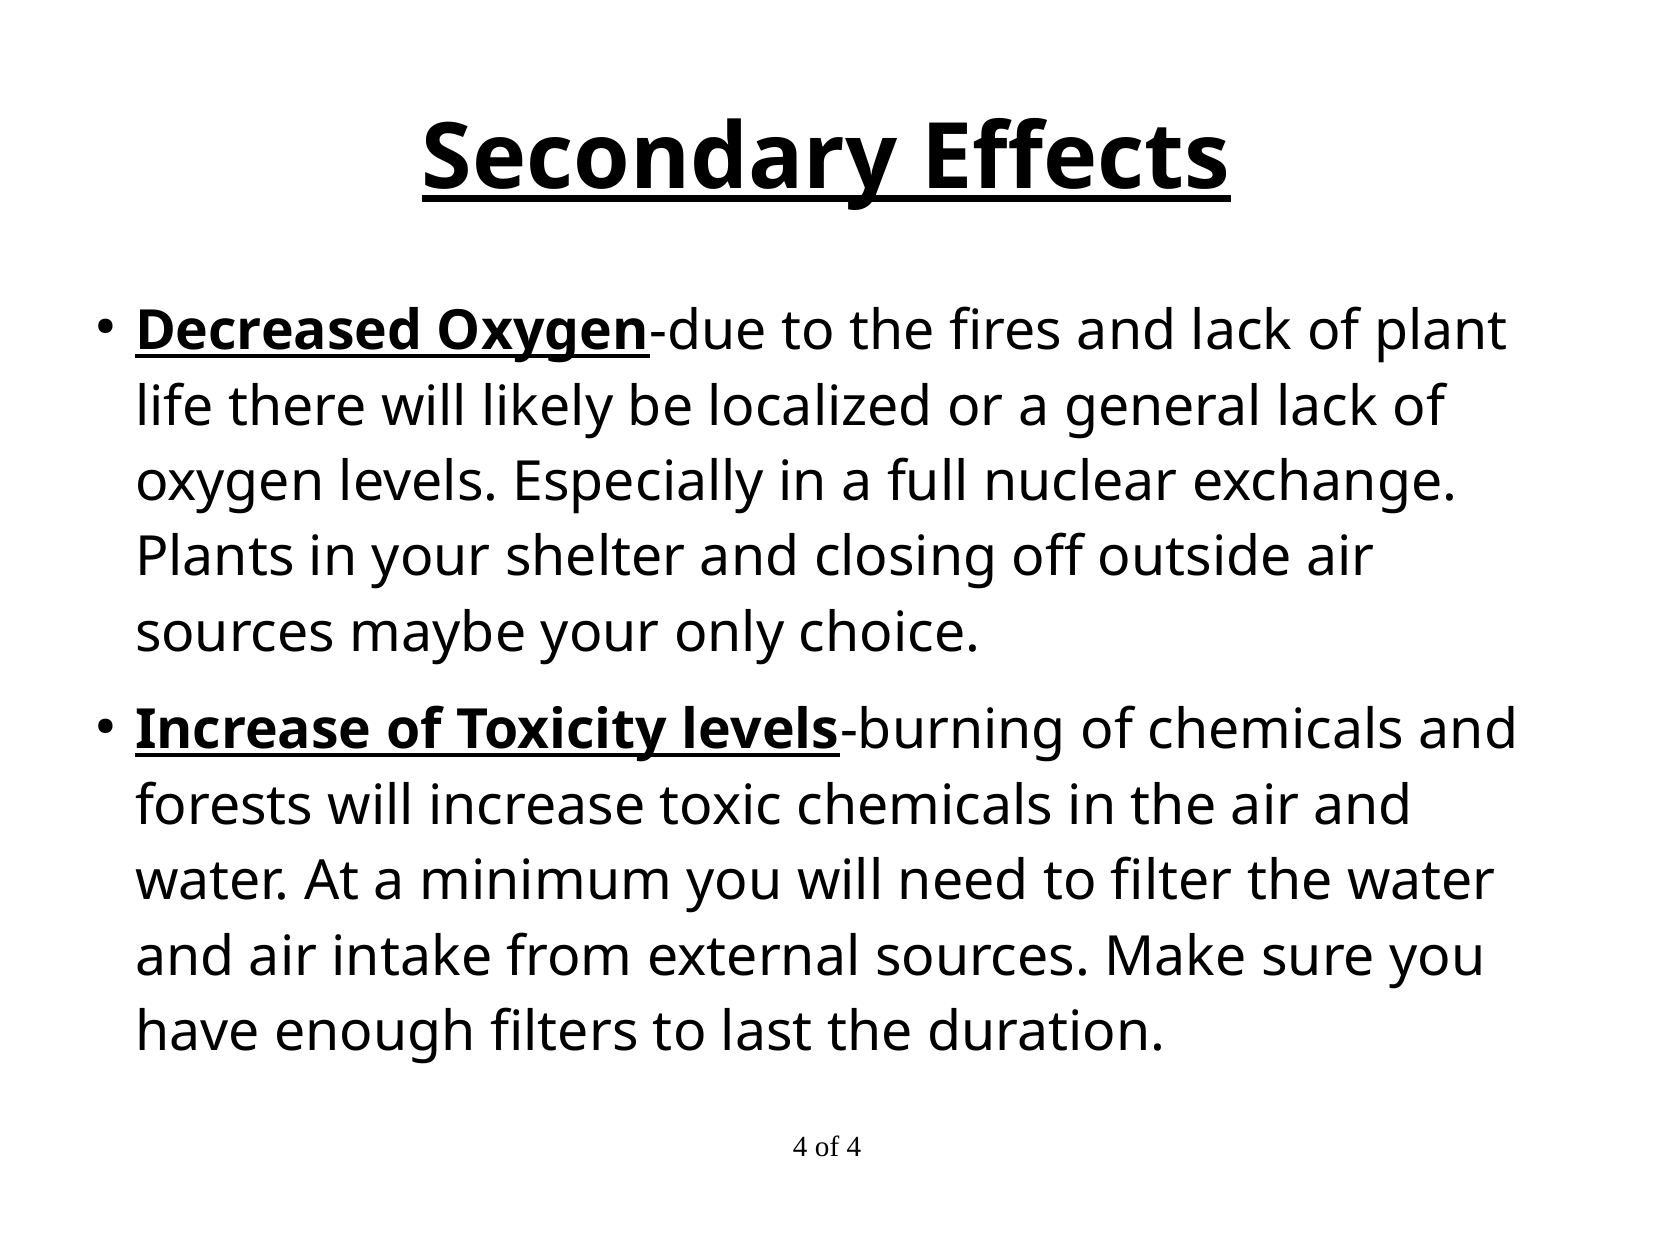

# Secondary Effects
Decreased Oxygen-due to the fires and lack of plant life there will likely be localized or a general lack of oxygen levels. Especially in a full nuclear exchange. Plants in your shelter and closing off outside air sources maybe your only choice.
Increase of Toxicity levels-burning of chemicals and forests will increase toxic chemicals in the air and water. At a minimum you will need to filter the water and air intake from external sources. Make sure you have enough filters to last the duration.
4 of 4